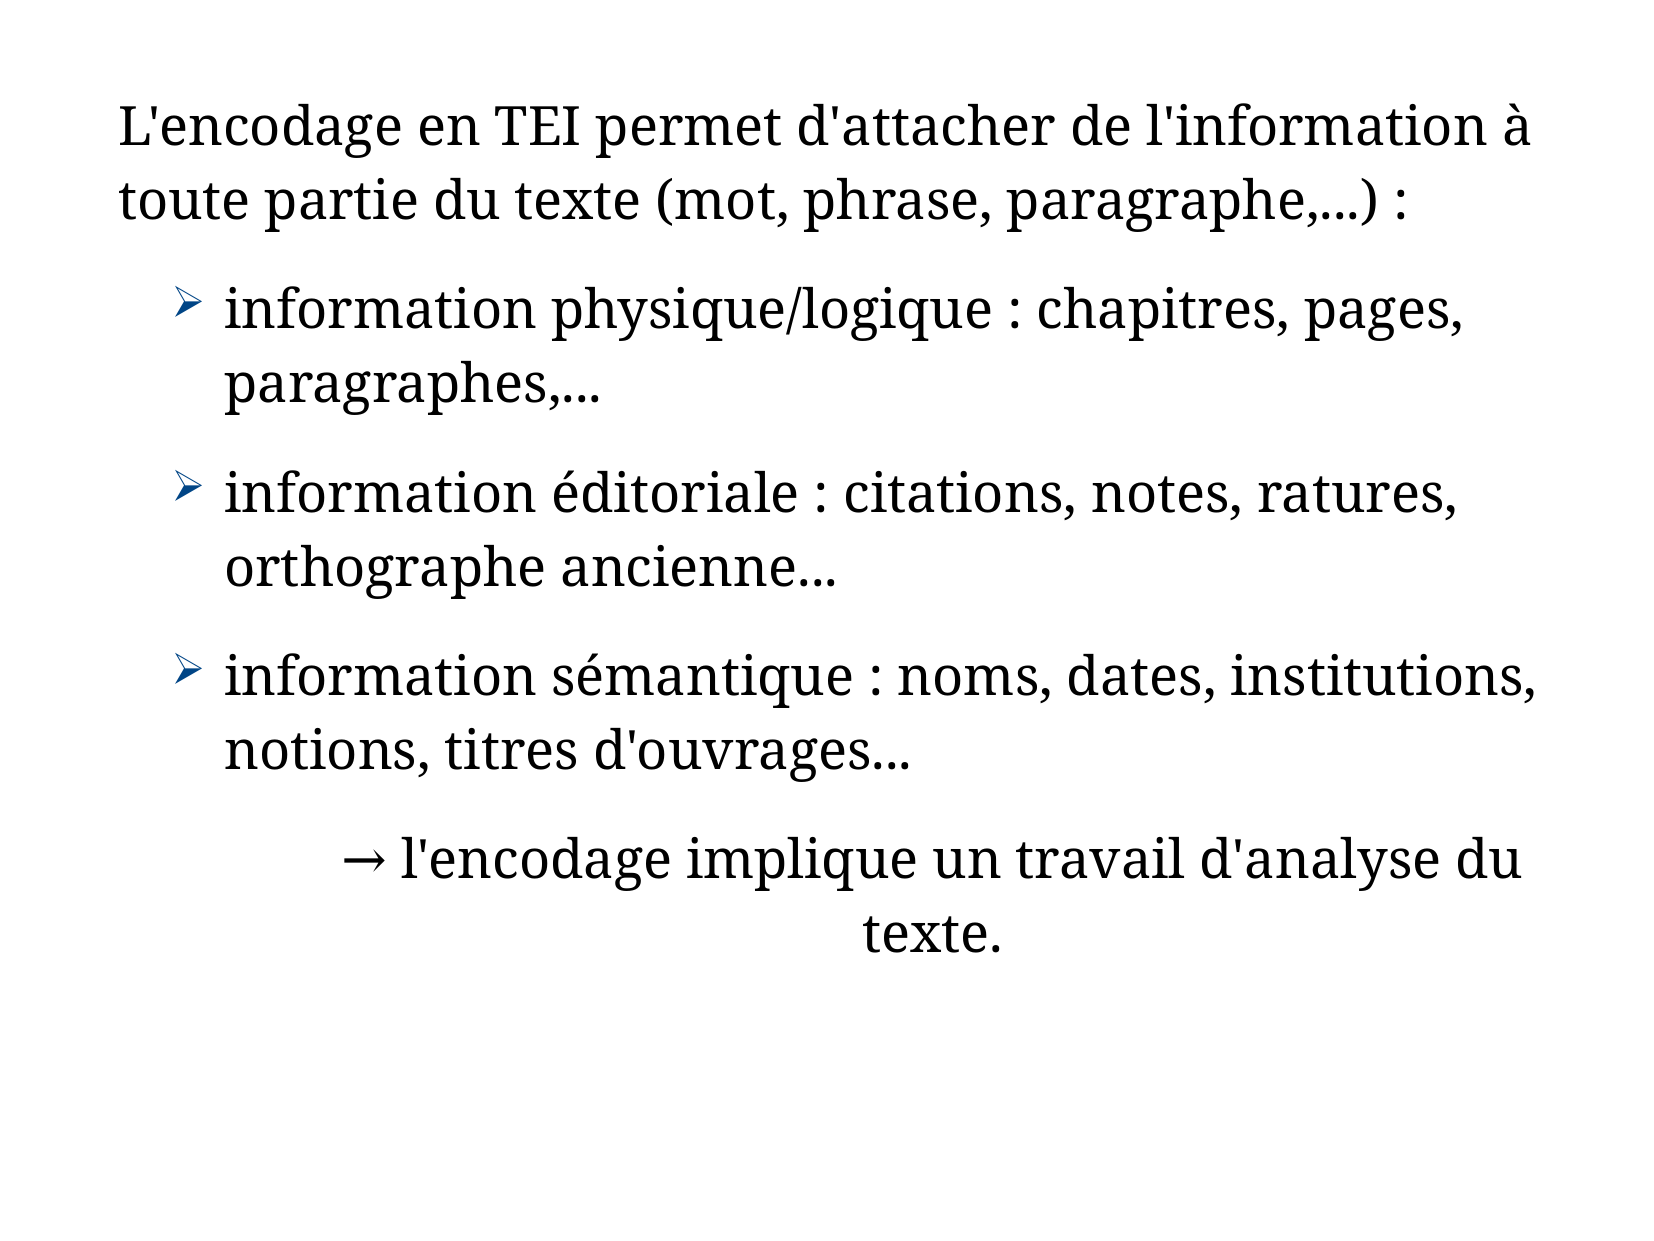

# L'encodage en TEI permet d'attacher de l'information à toute partie du texte (mot, phrase, paragraphe,...) :
information physique/logique : chapitres, pages, paragraphes,...
information éditoriale : citations, notes, ratures, orthographe ancienne...
information sémantique : noms, dates, institutions, notions, titres d'ouvrages...
→ l'encodage implique un travail d'analyse du texte.